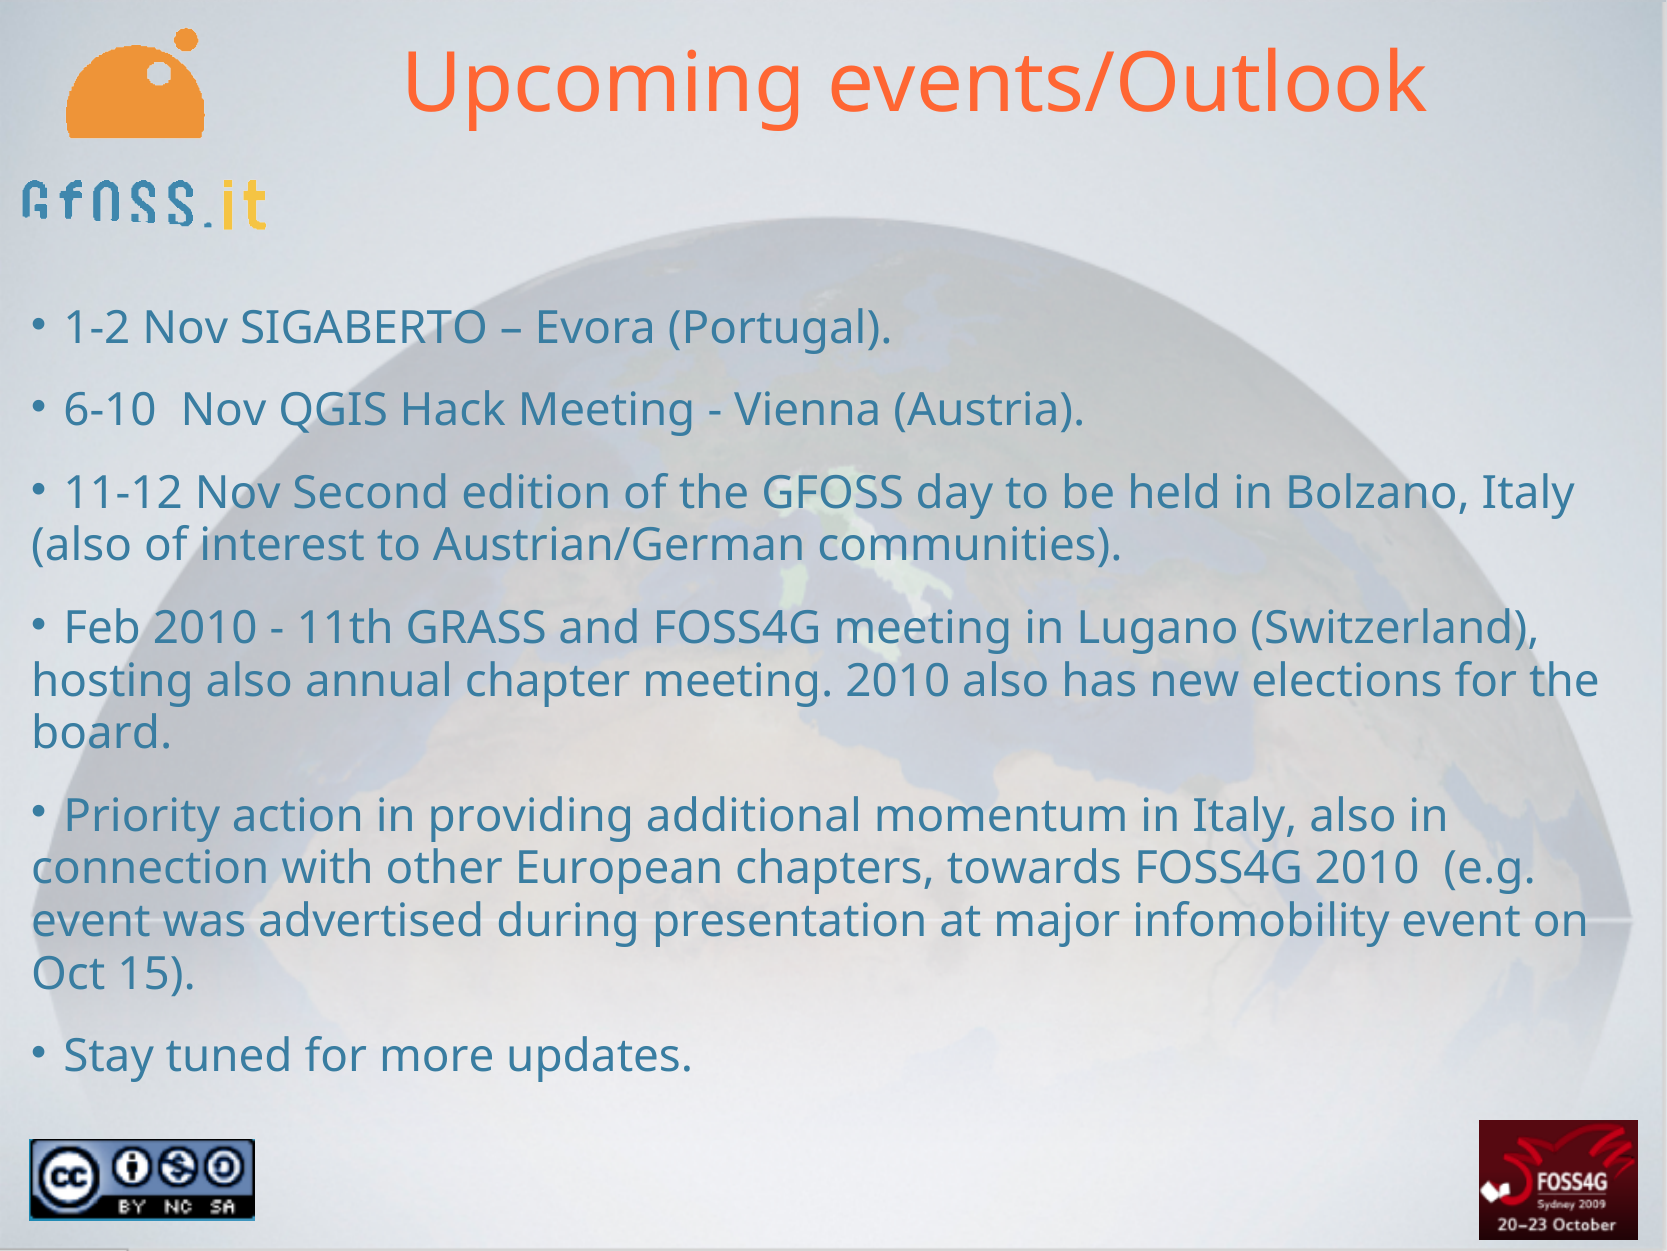

Upcoming events/Outlook
 1-2 Nov SIGABERTO – Evora (Portugal).
 6-10 Nov QGIS Hack Meeting - Vienna (Austria).
 11-12 Nov Second edition of the GFOSS day to be held in Bolzano, Italy (also of interest to Austrian/German communities).
 Feb 2010 - 11th GRASS and FOSS4G meeting in Lugano (Switzerland), hosting also annual chapter meeting. 2010 also has new elections for the board.
 Priority action in providing additional momentum in Italy, also in connection with other European chapters, towards FOSS4G 2010 (e.g. event was advertised during presentation at major infomobility event on Oct 15).
 Stay tuned for more updates.